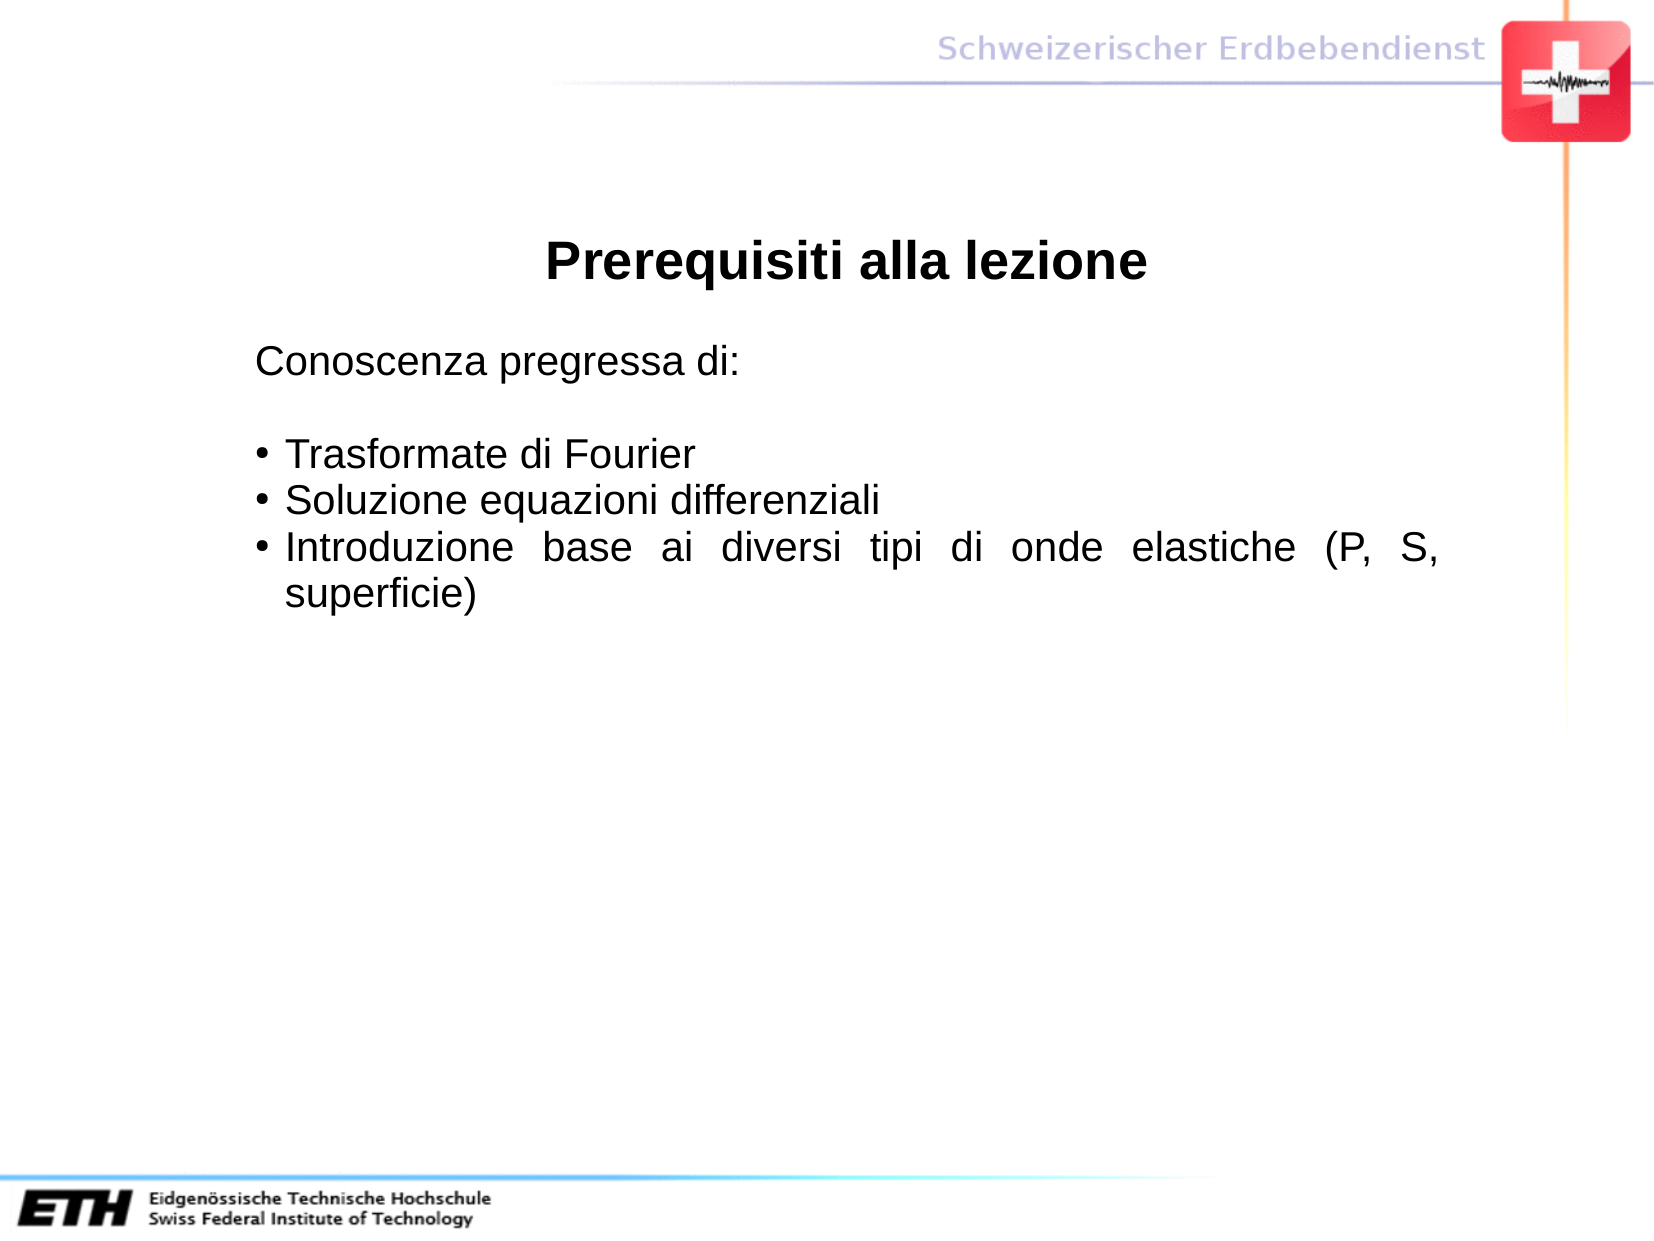

Prerequisiti alla lezione
Conoscenza pregressa di:
Trasformate di Fourier
Soluzione equazioni differenziali
Introduzione base ai diversi tipi di onde elastiche (P, S, superficie)